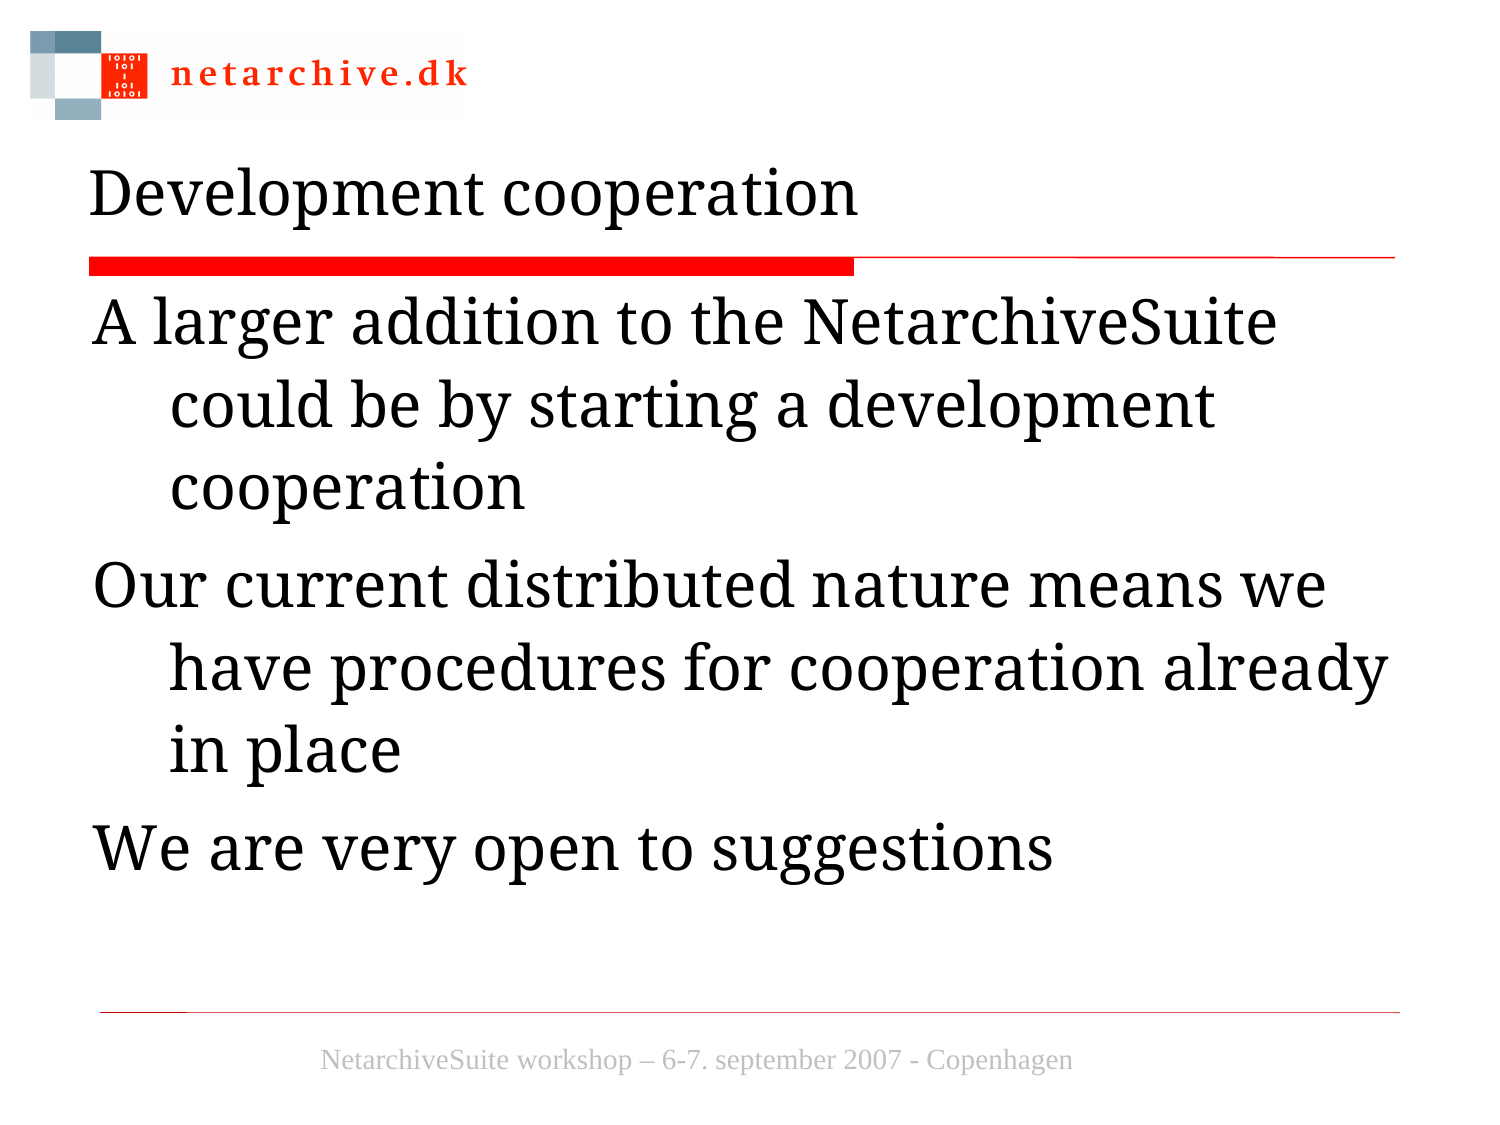

# Development cooperation
A larger addition to the NetarchiveSuite could be by starting a development cooperation
Our current distributed nature means we have procedures for cooperation already in place
We are very open to suggestions